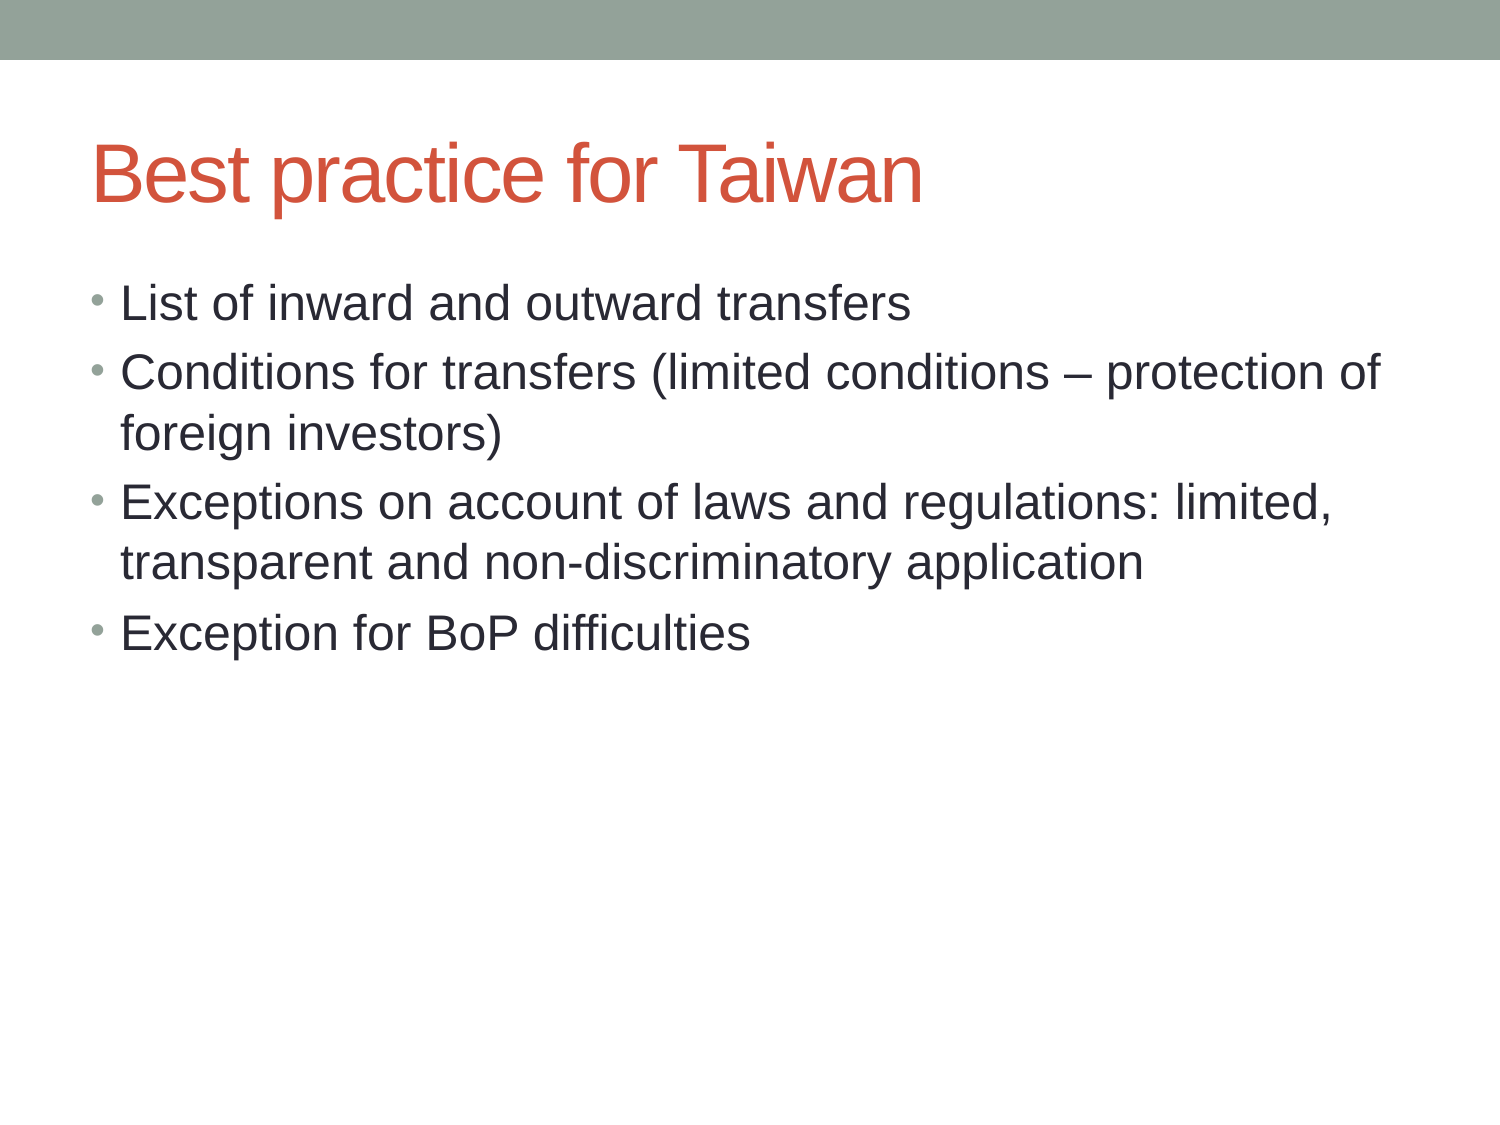

# Best practice for Taiwan
List of inward and outward transfers
Conditions for transfers (limited conditions – protection of foreign investors)
Exceptions on account of laws and regulations: limited, transparent and non-discriminatory application
Exception for BoP difficulties